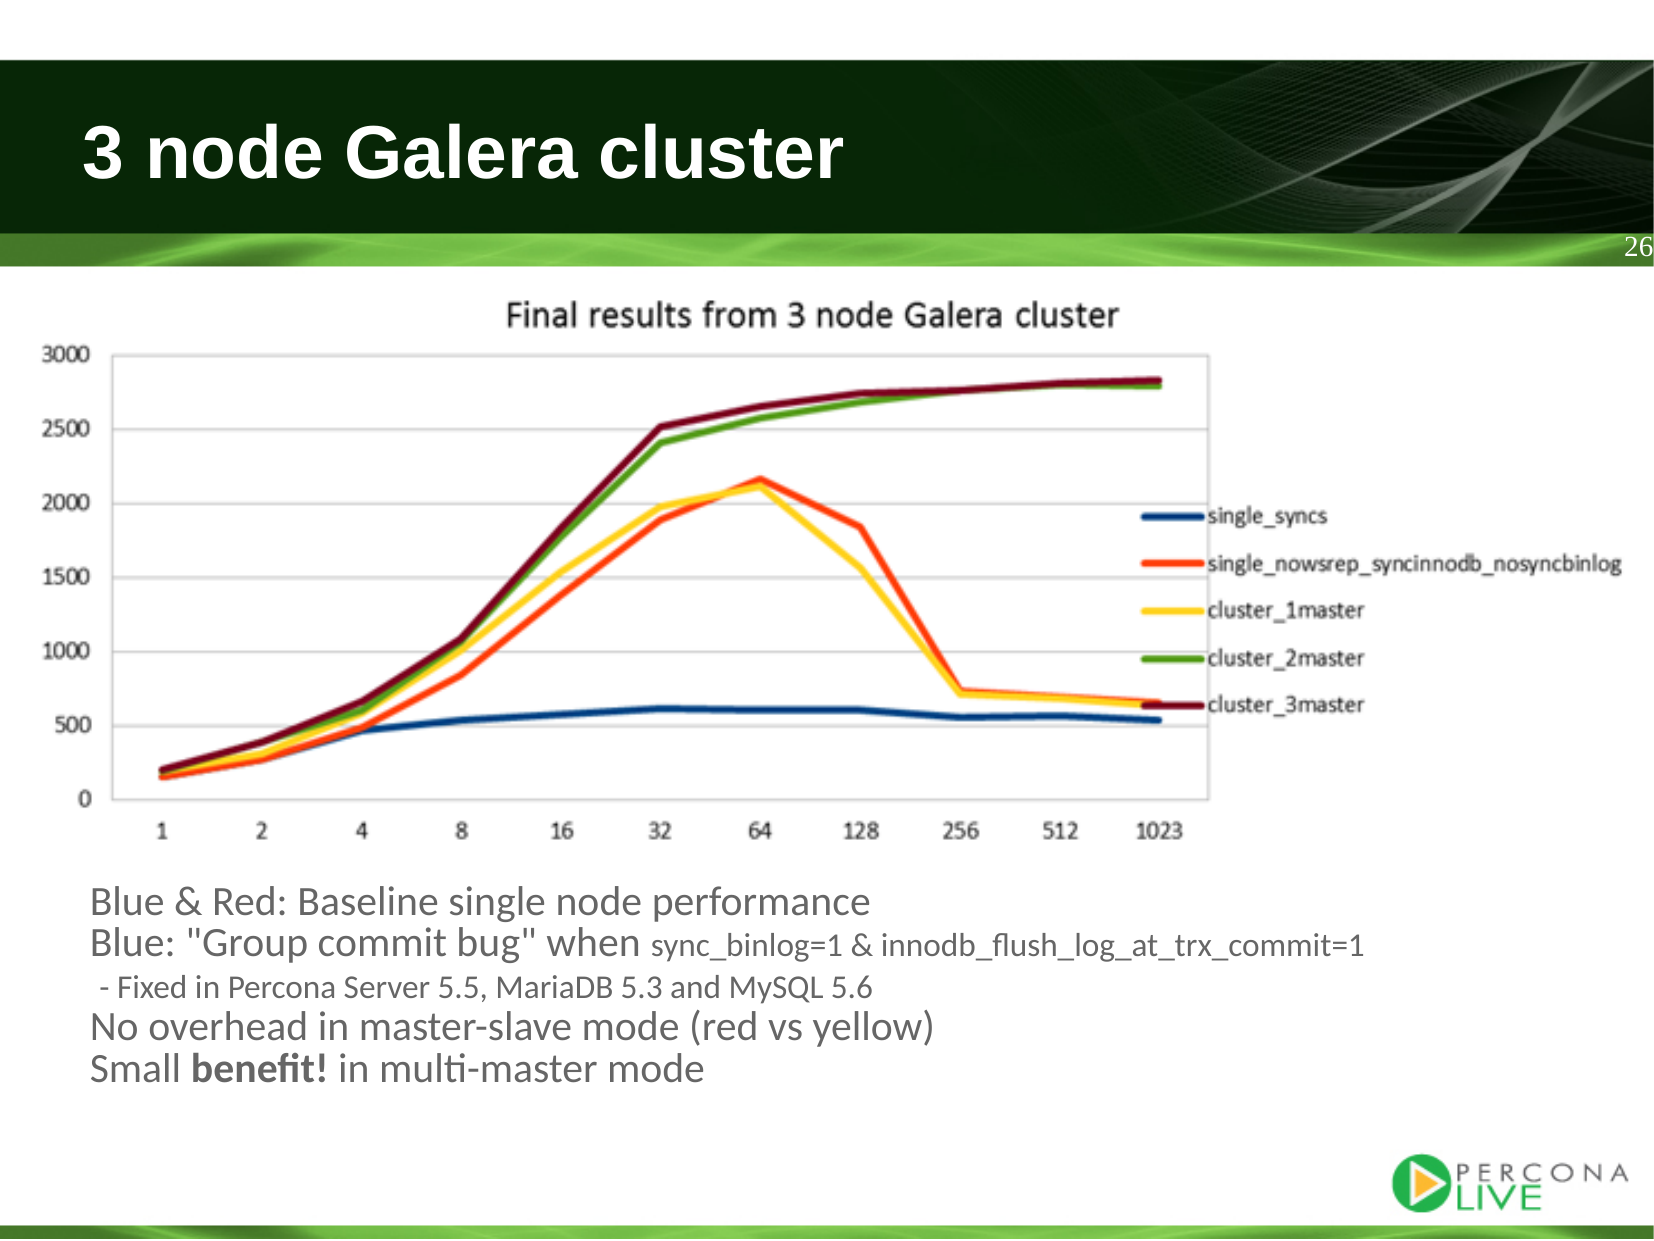

# 3 node Galera cluster
26
Blue & Red: Baseline single node performance
Blue: "Group commit bug" when sync_binlog=1 & innodb_flush_log_at_trx_commit=1
 - Fixed in Percona Server 5.5, MariaDB 5.3 and MySQL 5.6
No overhead in master-slave mode (red vs yellow)
Small benefit! in multi-master mode